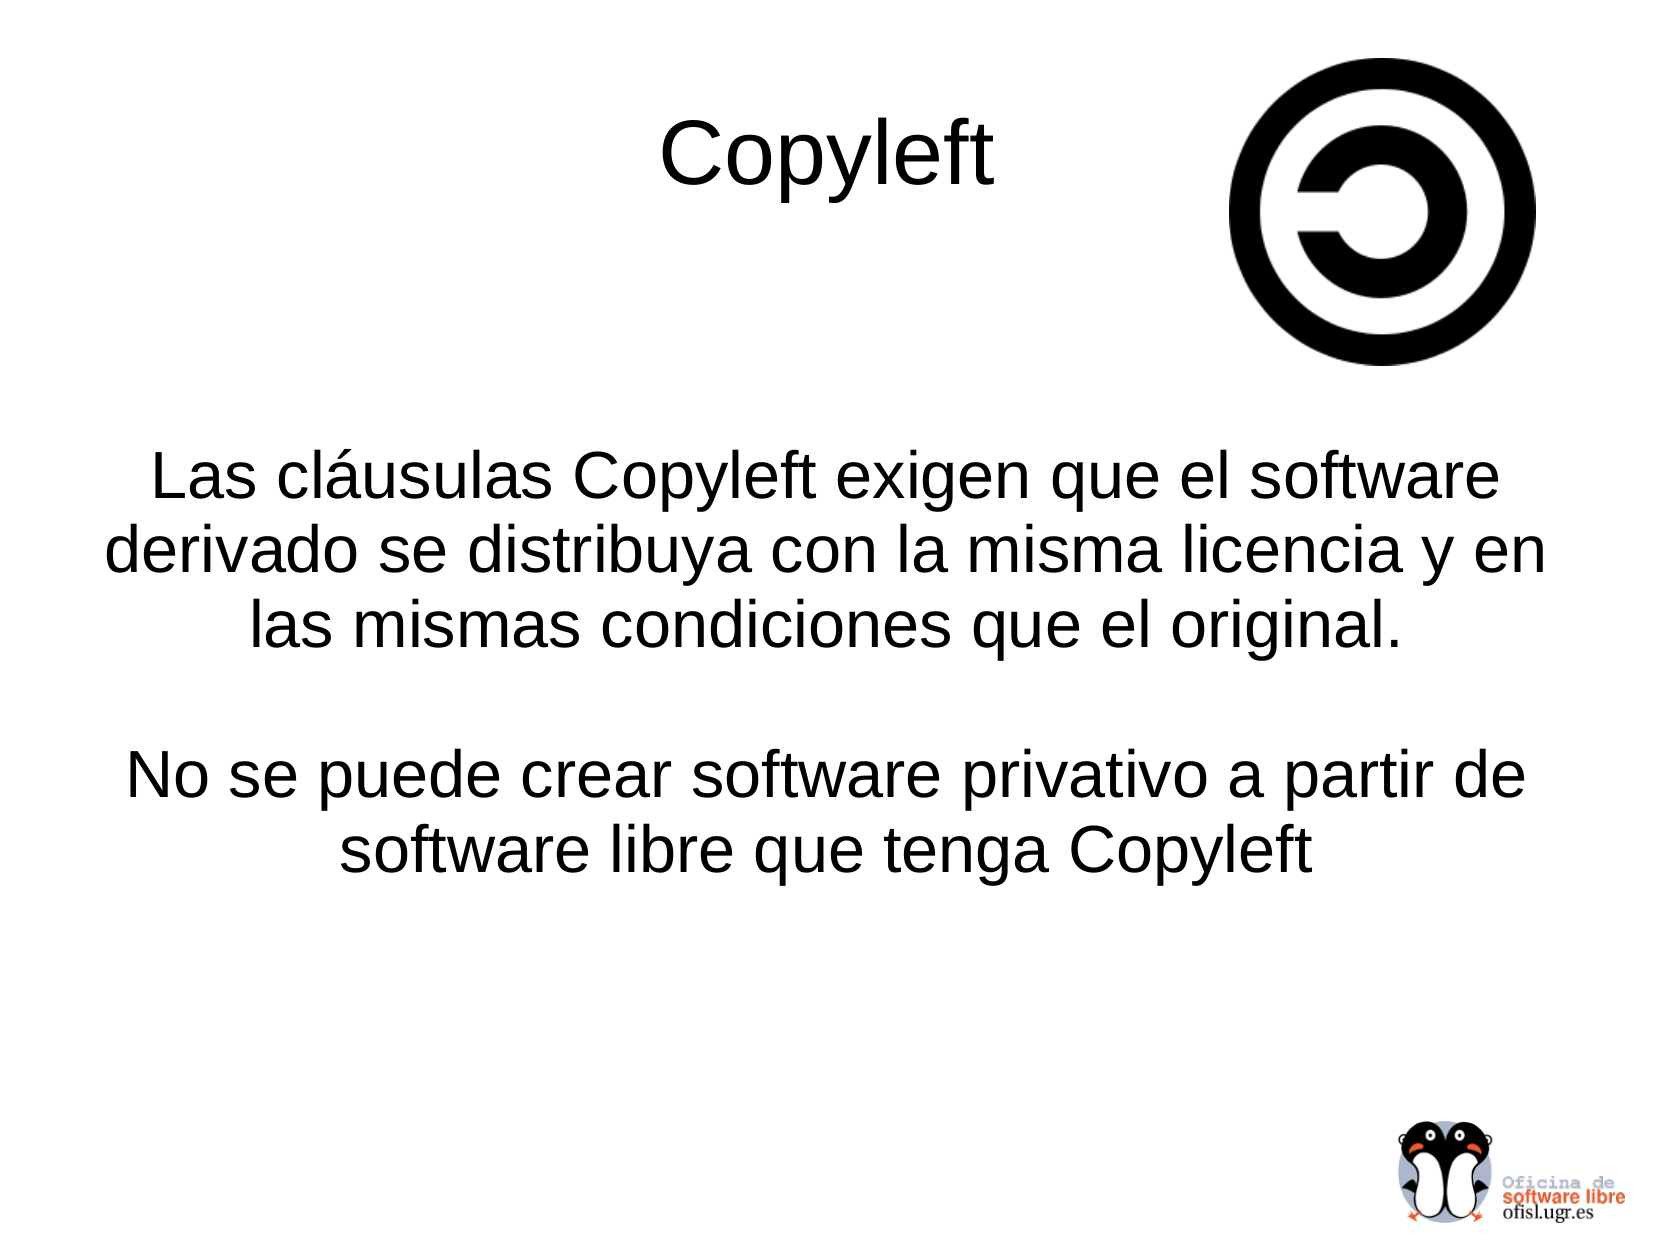

# Copyleft
Las cláusulas Copyleft exigen que el software derivado se distribuya con la misma licencia y en las mismas condiciones que el original.
No se puede crear software privativo a partir de software libre que tenga Copyleft